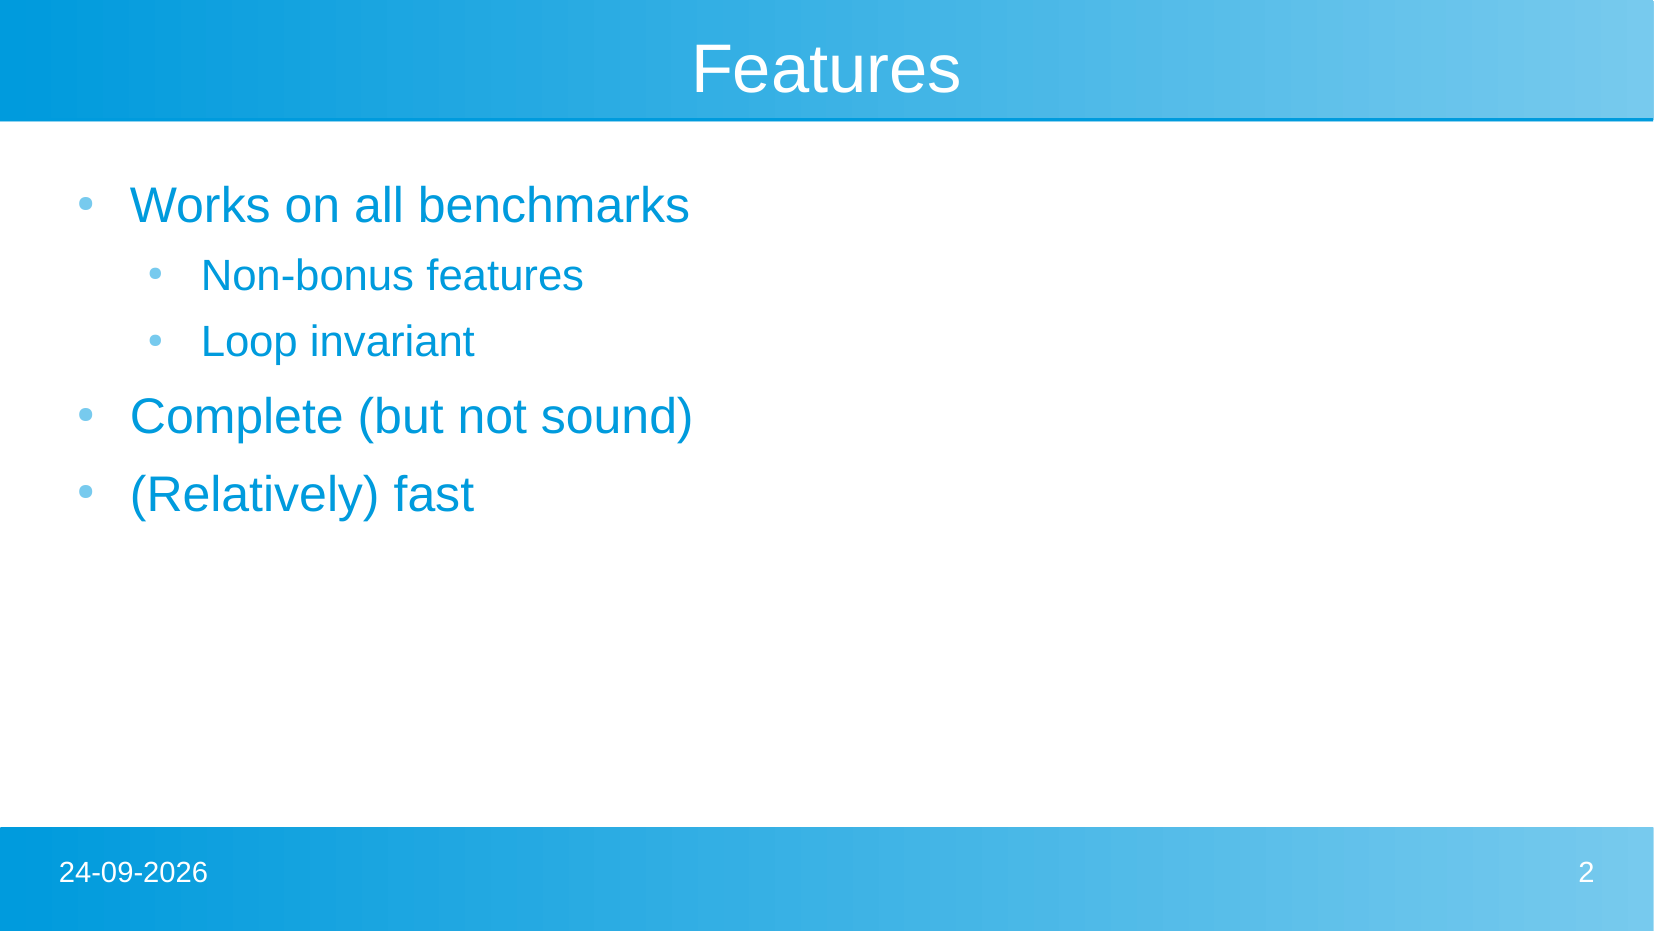

# Features
Works on all benchmarks
Non-bonus features
Loop invariant
Complete (but not sound)
(Relatively) fast
2